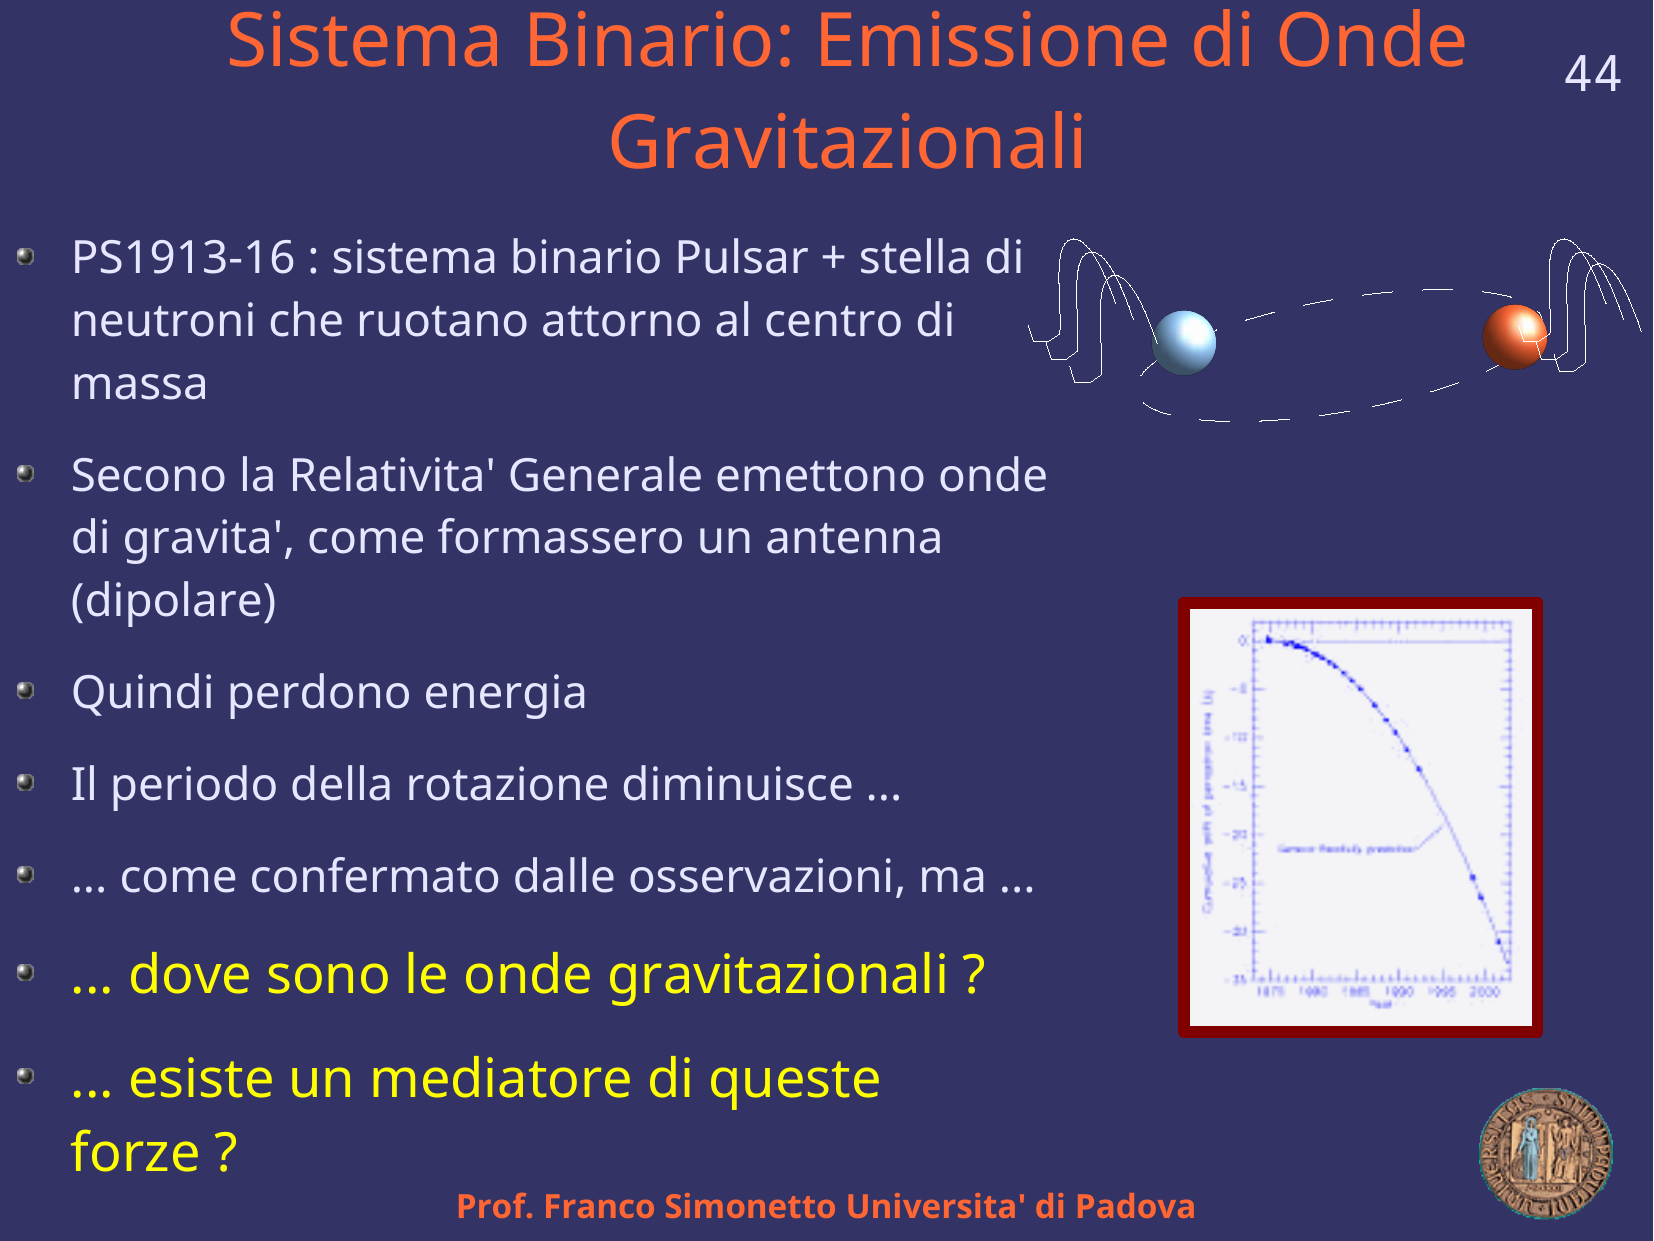

# Sistema Binario: Emissione di Onde Gravitazionali
44
PS1913-16 : sistema binario Pulsar + stella di neutroni che ruotano attorno al centro di massa
Secono la Relativita' Generale emettono onde di gravita', come formassero un antenna (dipolare)
Quindi perdono energia
Il periodo della rotazione diminuisce ...
... come confermato dalle osservazioni, ma ...
... dove sono le onde gravitazionali ?
... esiste un mediatore di queste forze ?